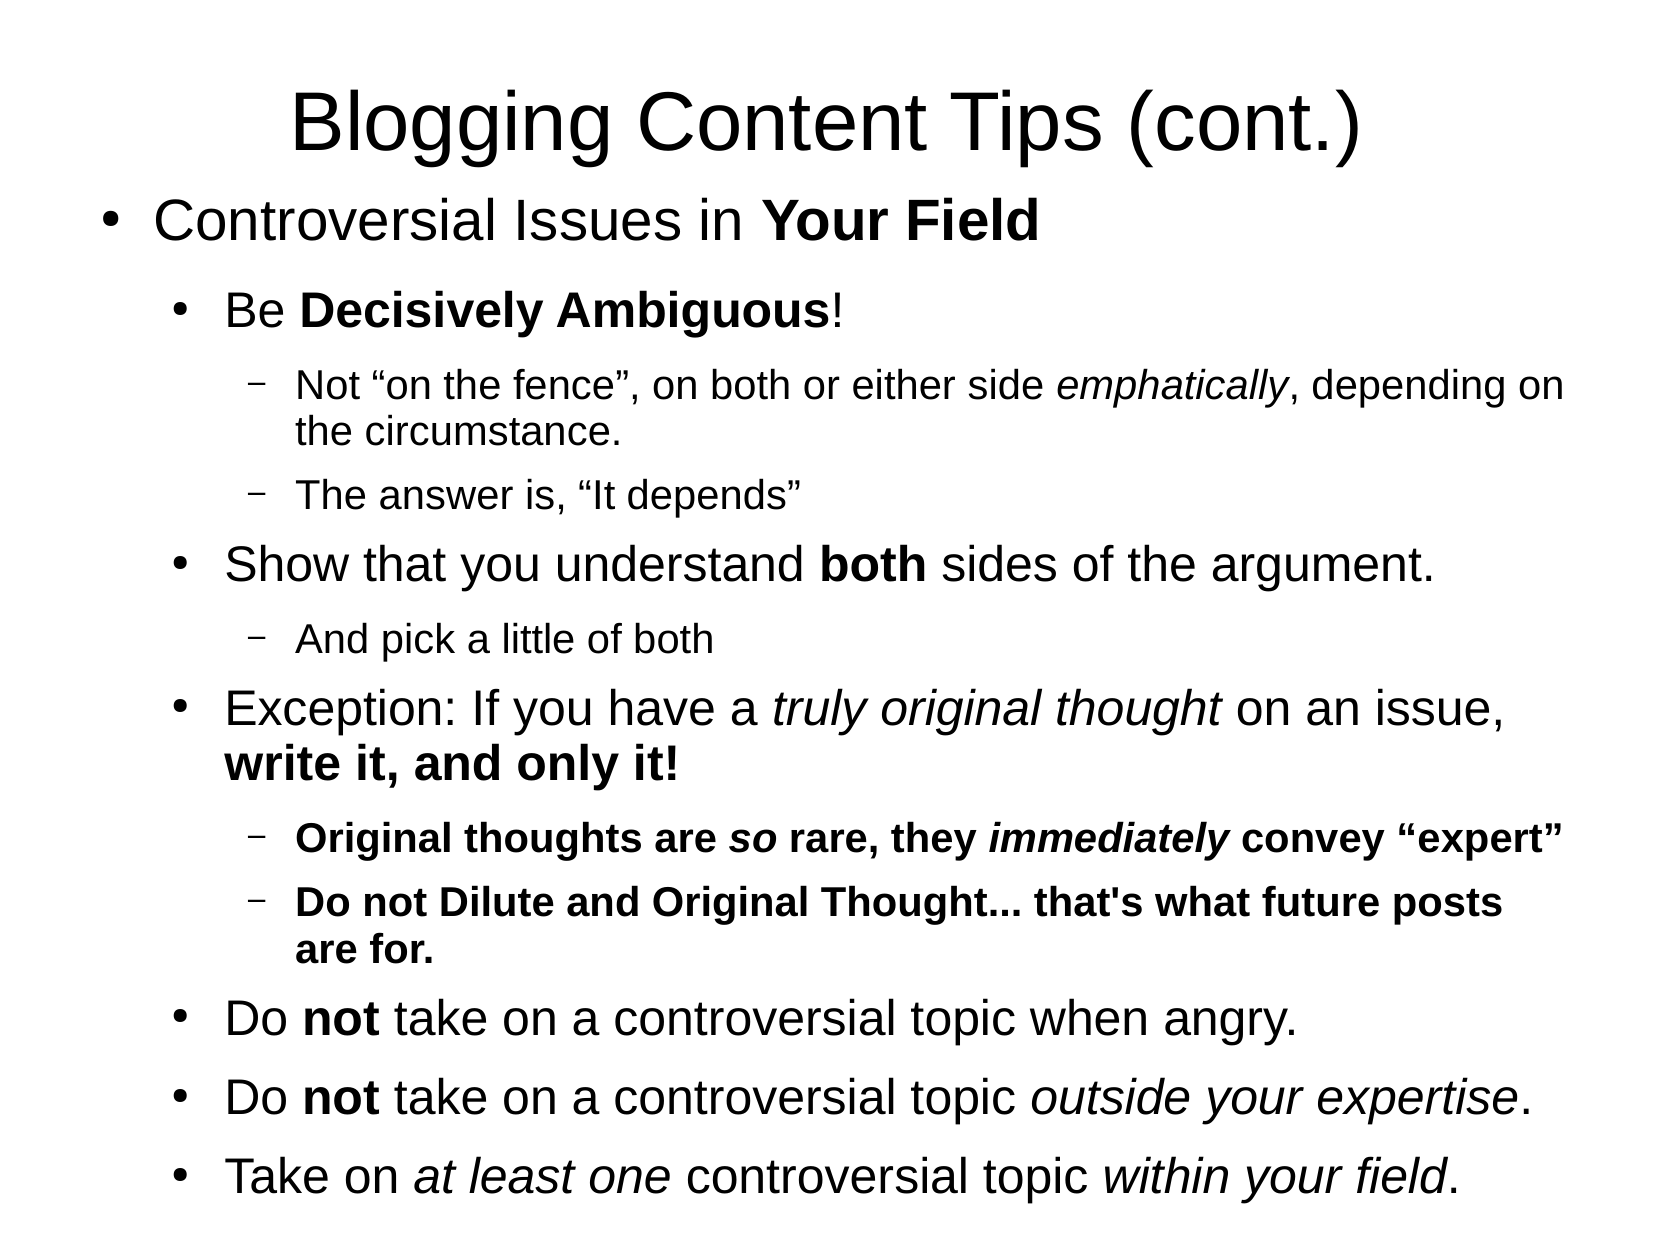

# Blogging Content Tips (cont.)
Controversial Issues in Your Field
Be Decisively Ambiguous!
Not “on the fence”, on both or either side emphatically, depending on the circumstance.
The answer is, “It depends”
Show that you understand both sides of the argument.
And pick a little of both
Exception: If you have a truly original thought on an issue, write it, and only it!
Original thoughts are so rare, they immediately convey “expert”
Do not Dilute and Original Thought... that's what future posts are for.
Do not take on a controversial topic when angry.
Do not take on a controversial topic outside your expertise.
Take on at least one controversial topic within your field.